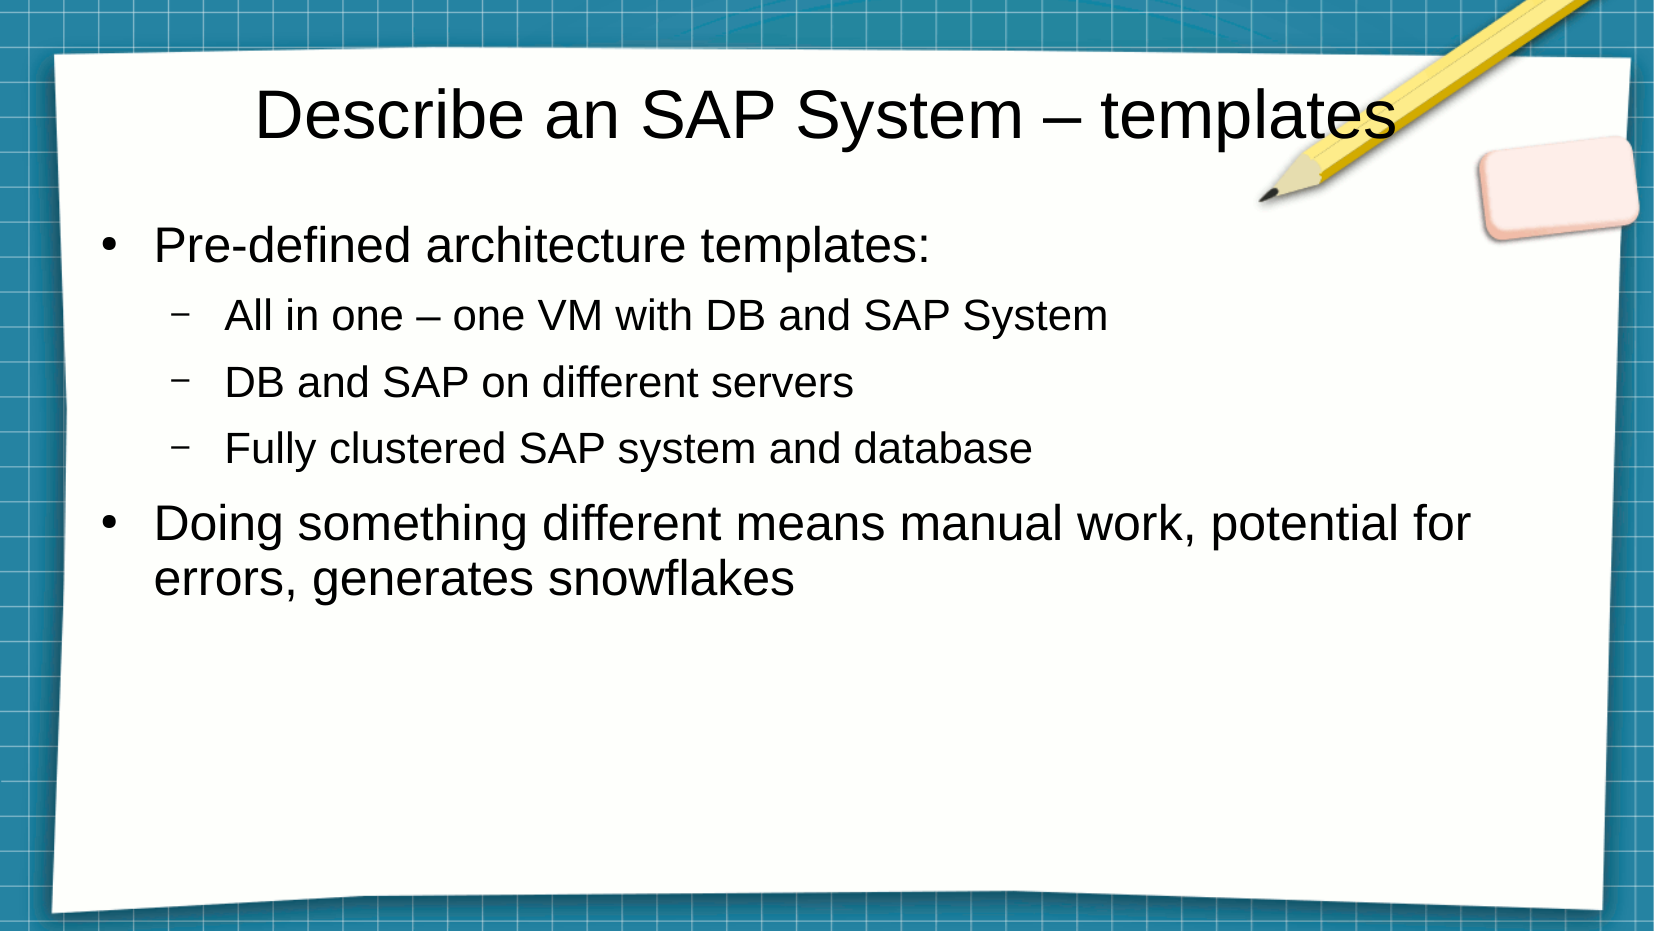

# Describe an SAP System – templates
Pre-defined architecture templates:
All in one – one VM with DB and SAP System
DB and SAP on different servers
Fully clustered SAP system and database
Doing something different means manual work, potential for errors, generates snowflakes